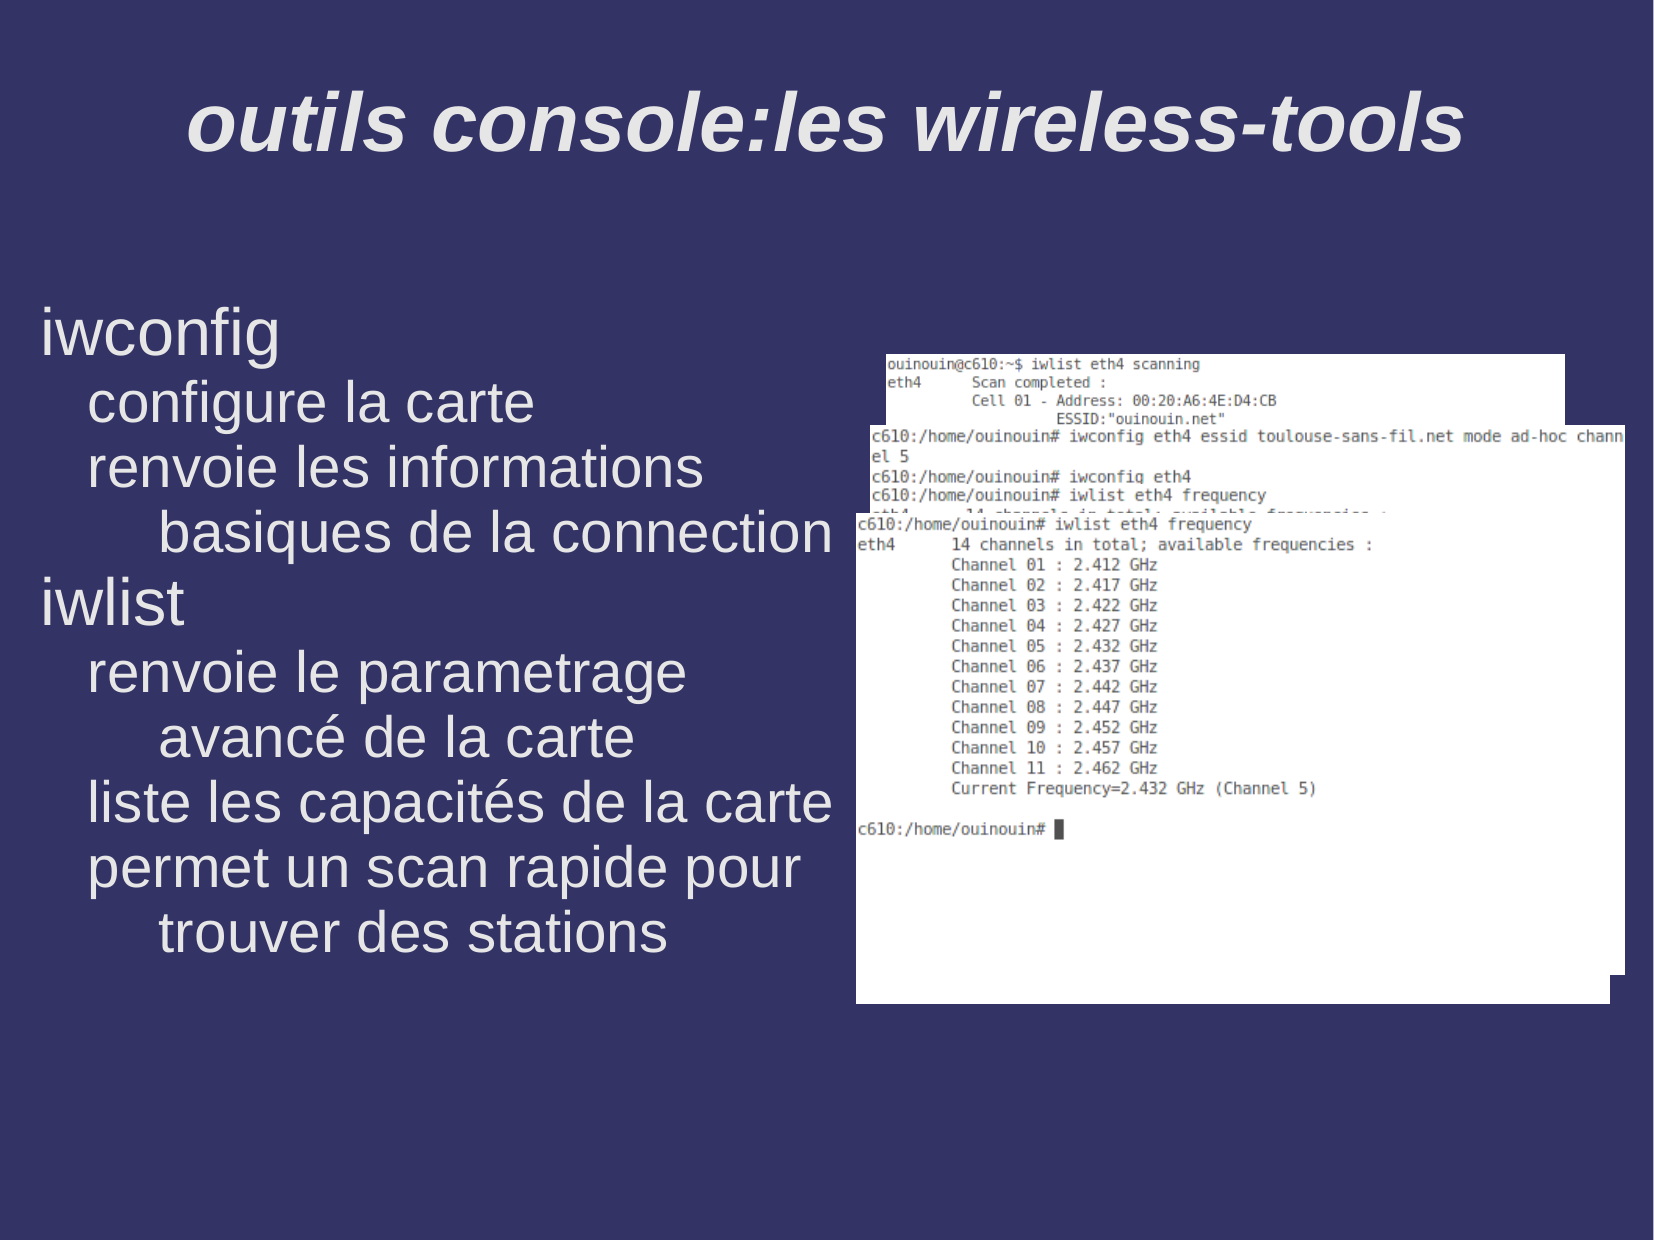

# outils console:les wireless-tools
iwconfig
configure la carte
renvoie les informations basiques de la connection
iwlist
renvoie le parametrage avancé de la carte
liste les capacités de la carte
permet un scan rapide pour trouver des stations